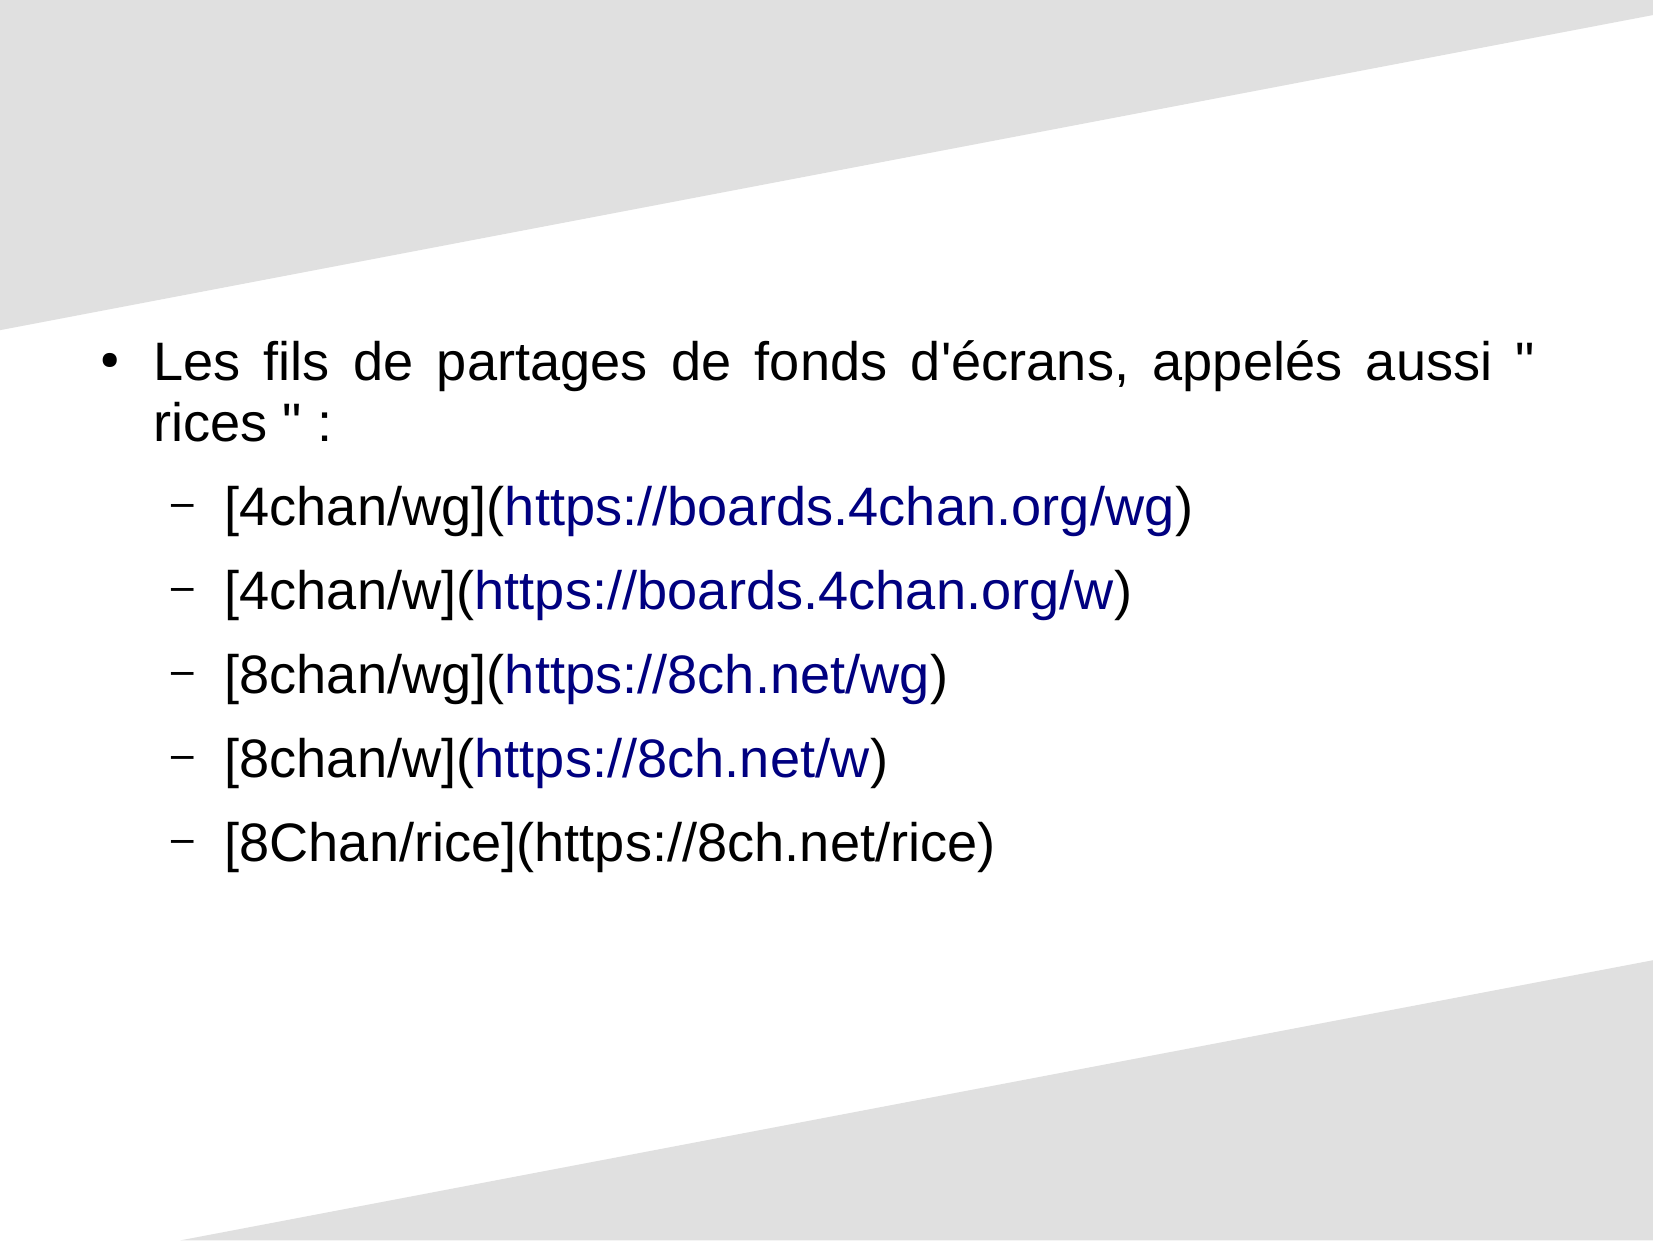

#
Les fils de partages de fonds d'écrans, appelés aussi " rices " :
[4chan/wg](https://boards.4chan.org/wg)
[4chan/w](https://boards.4chan.org/w)
[8chan/wg](https://8ch.net/wg)
[8chan/w](https://8ch.net/w)
[8Chan/rice](https://8ch.net/rice)